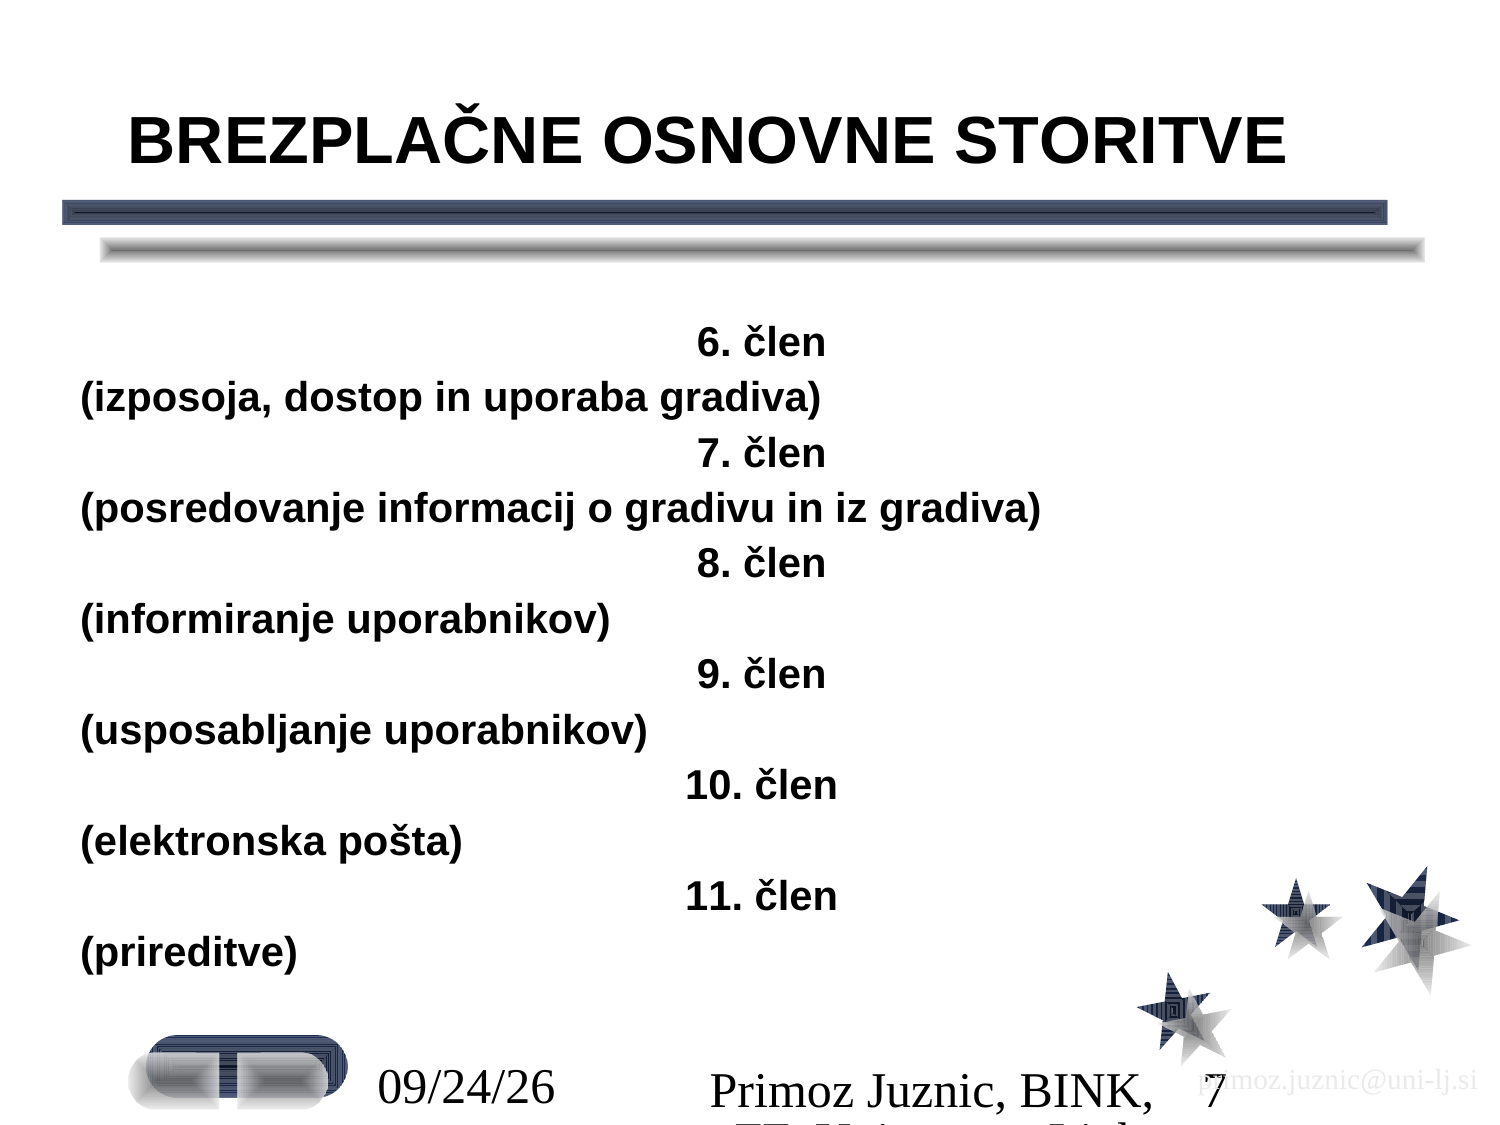

# BREZPLAČNE OSNOVNE STORITVE
6. člen
(izposoja, dostop in uporaba gradiva)
7. člen
(posredovanje informacij o gradivu in iz gradiva)
8. člen
(informiranje uporabnikov)
9. člen
(usposabljanje uporabnikov)
10. člen
(elektronska pošta)
11. člen
(prireditve)
Primoz Juznic, BINK, FF, Univerza v Ljubljani
7